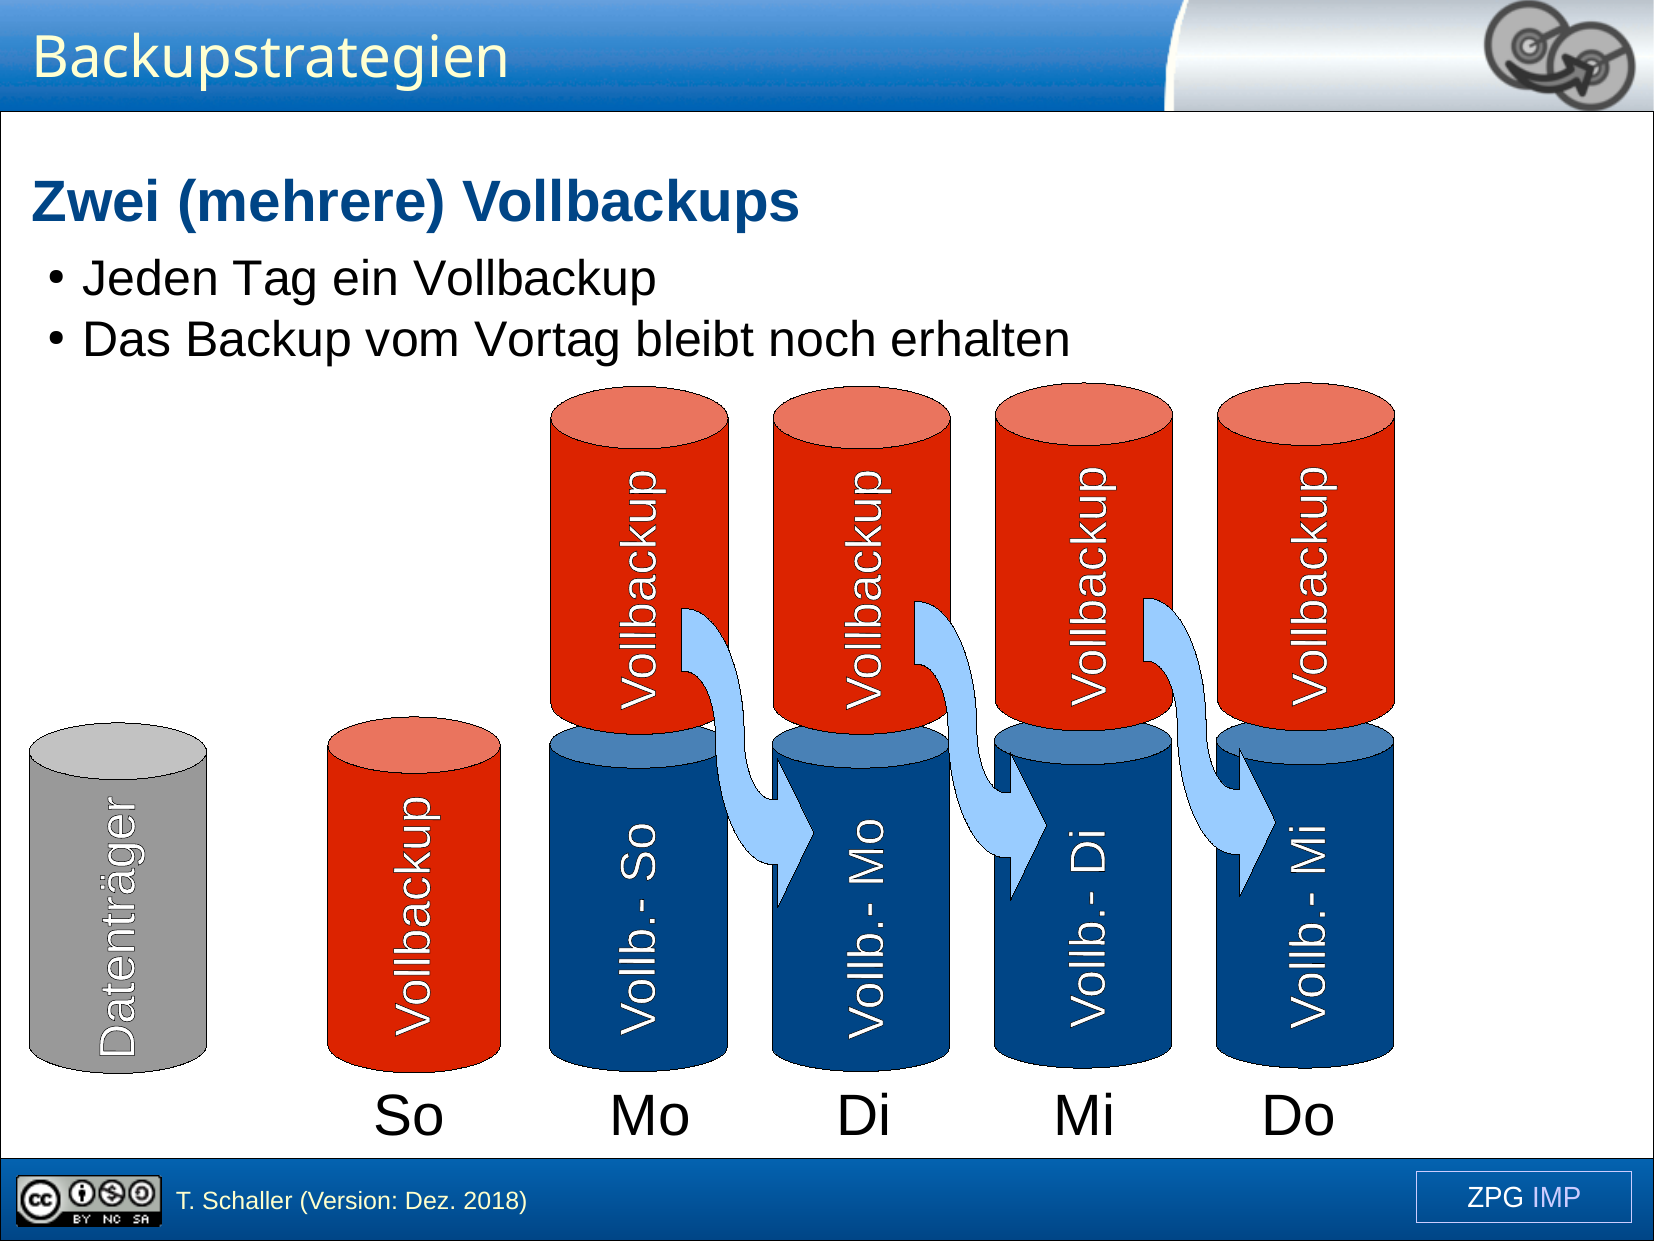

# Backupstrategien
Zwei (mehrere) Vollbackups
Jeden Tag ein Vollbackup
Das Backup vom Vortag bleibt noch erhalten
Vollbackup
Vollbackup
Vollbackup
Vollbackup
Vollb.- Di
Vollb.- Mi
Vollb.- So
Vollbackup
Vollb.- Mo
Datenträger
So	 Mo Di Mi Do
6